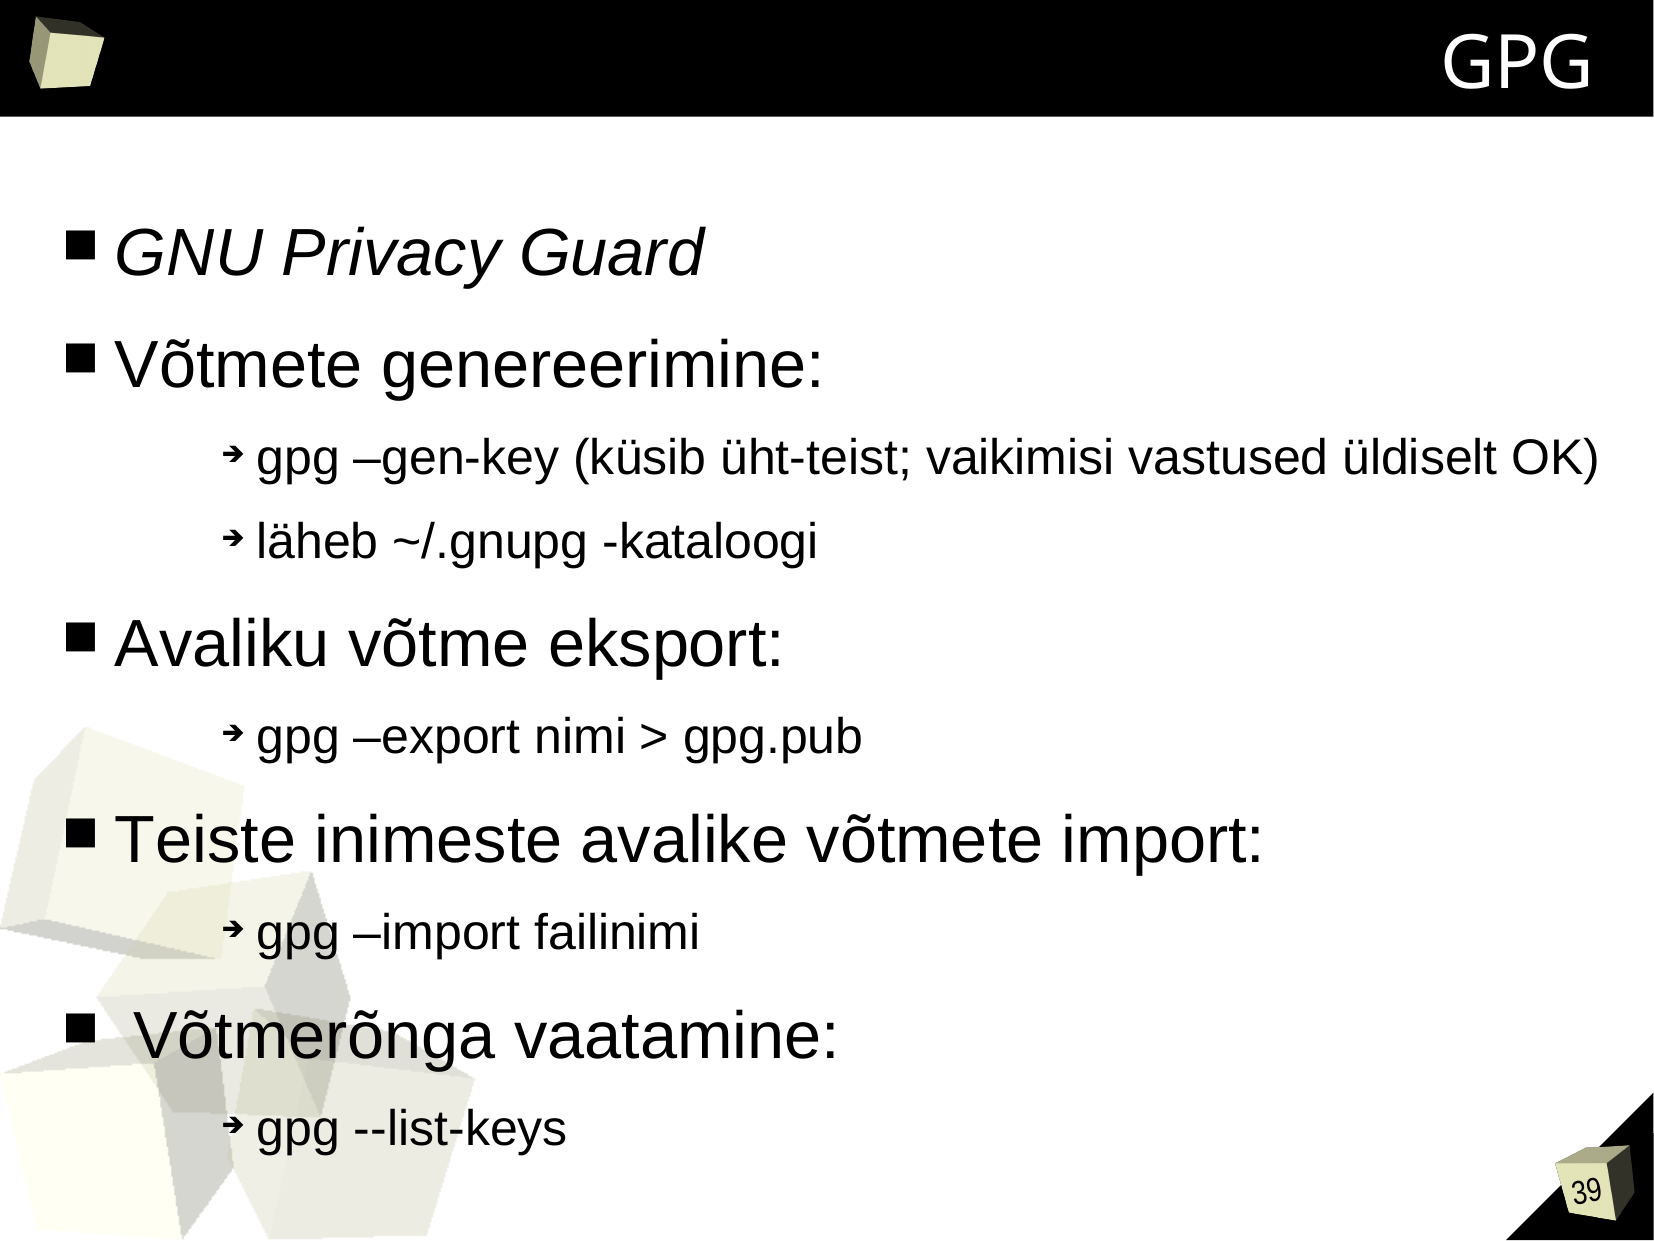

# GPG
GNU Privacy Guard
Võtmete genereerimine:
gpg –gen-key (küsib üht-teist; vaikimisi vastused üldiselt OK)
läheb ~/.gnupg -kataloogi
Avaliku võtme eksport:
gpg –export nimi > gpg.pub
Teiste inimeste avalike võtmete import:
gpg –import failinimi
 Võtmerõnga vaatamine:
gpg --list-keys